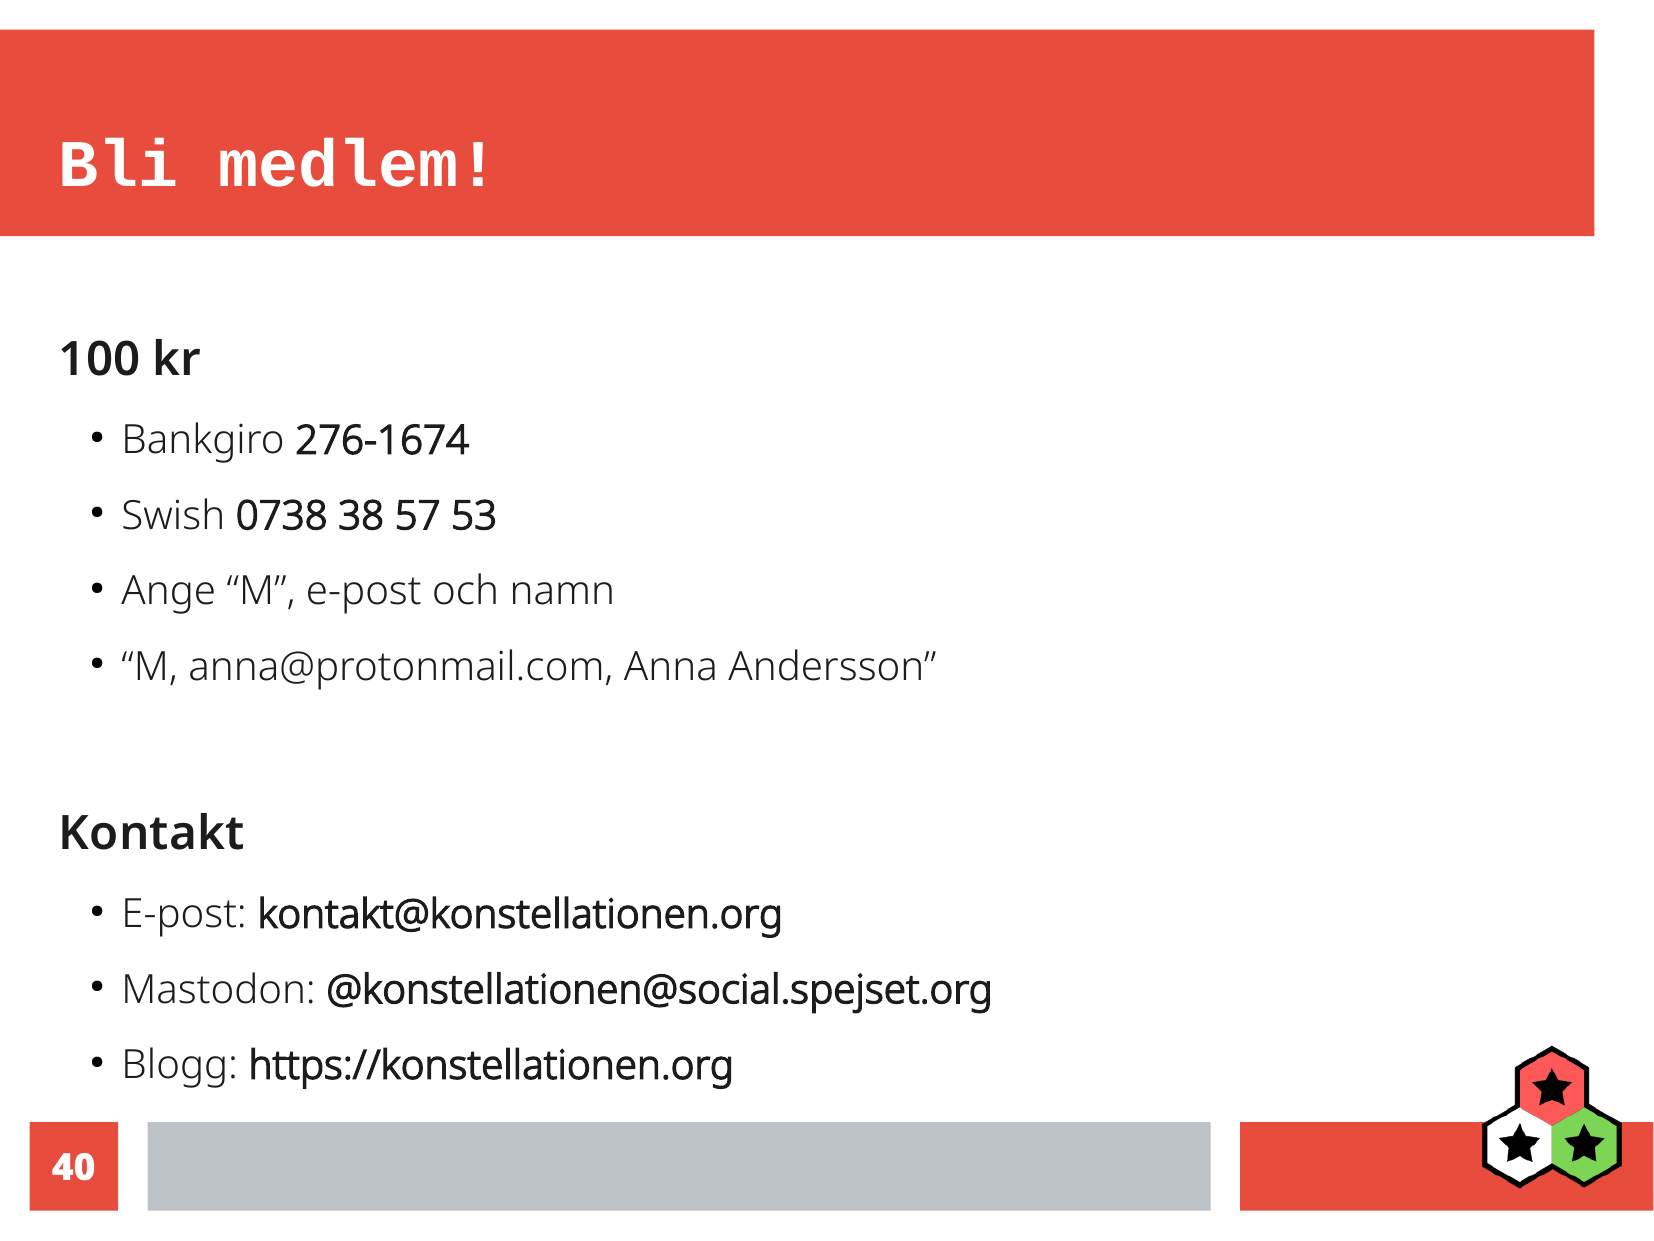

# Bli medlem!
100 kr
Bankgiro 276-1674
Swish 0738 38 57 53
Ange “M”, e-post och namn
“M, anna@protonmail.com, Anna Andersson”
Kontakt
E-post: kontakt@konstellationen.org
Mastodon: @konstellationen@social.spejset.org
Blogg: https://konstellationen.org
40